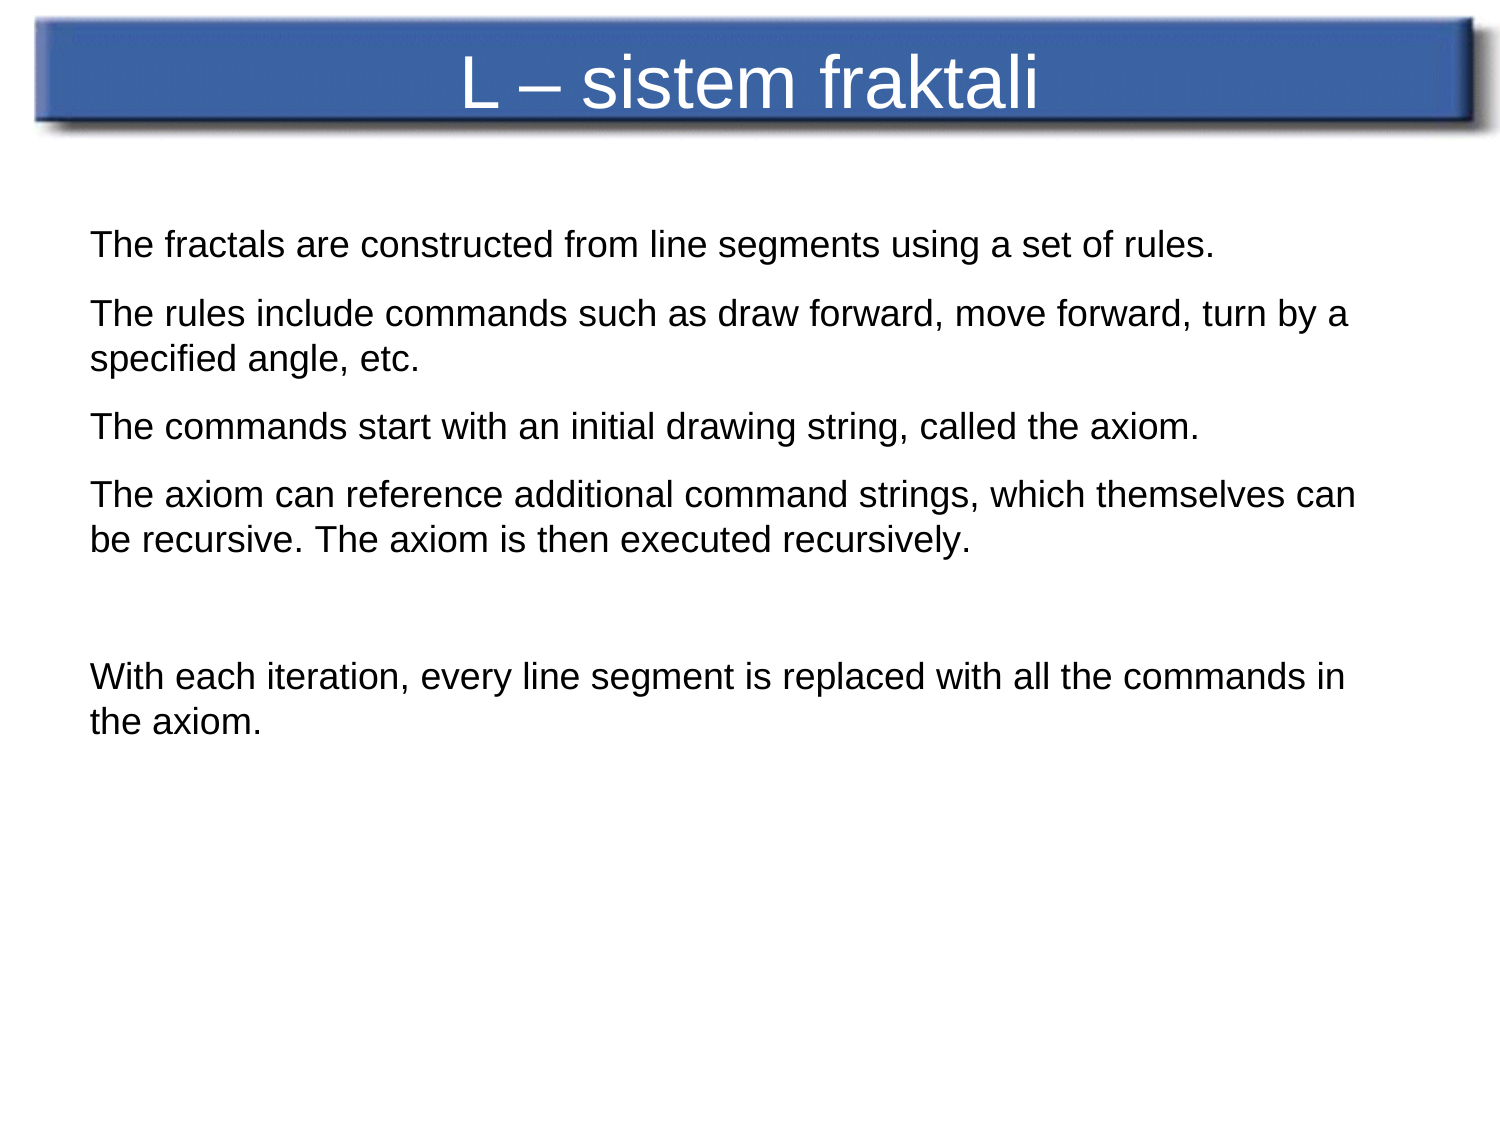

# L – sistem fraktali
The fractals are constructed from line segments using a set of rules.
The rules include commands such as draw forward, move forward, turn by a specified angle, etc.
The commands start with an initial drawing string, called the axiom.
The axiom can reference additional command strings, which themselves can be recursive. The axiom is then executed recursively.
With each iteration, every line segment is replaced with all the commands in the axiom.